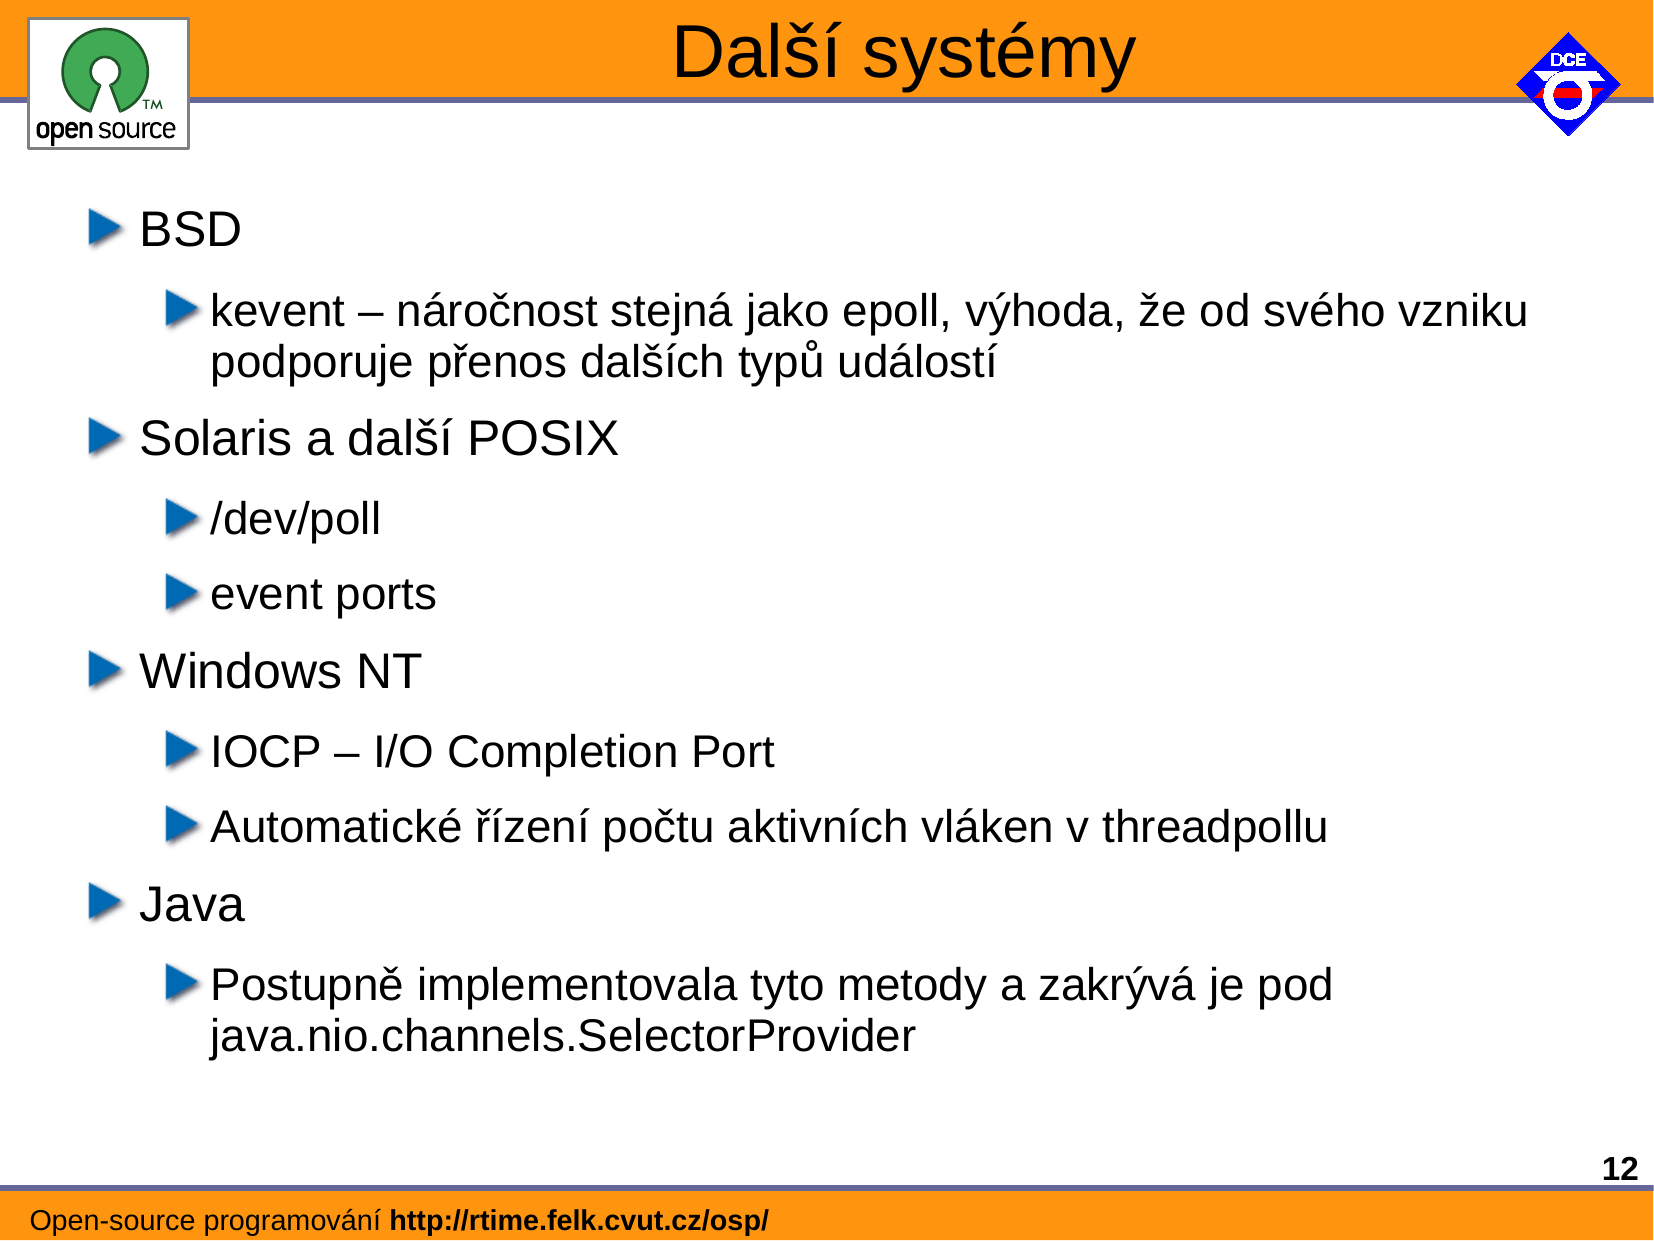

# Další systémy
BSD
kevent – náročnost stejná jako epoll, výhoda, že od svého vzniku podporuje přenos dalších typů událostí
Solaris a další POSIX
/dev/poll
event ports
Windows NT
IOCP – I/O Completion Port
Automatické řízení počtu aktivních vláken v threadpollu
Java
Postupně implementovala tyto metody a zakrývá je pod
java.nio.channels.SelectorProvider